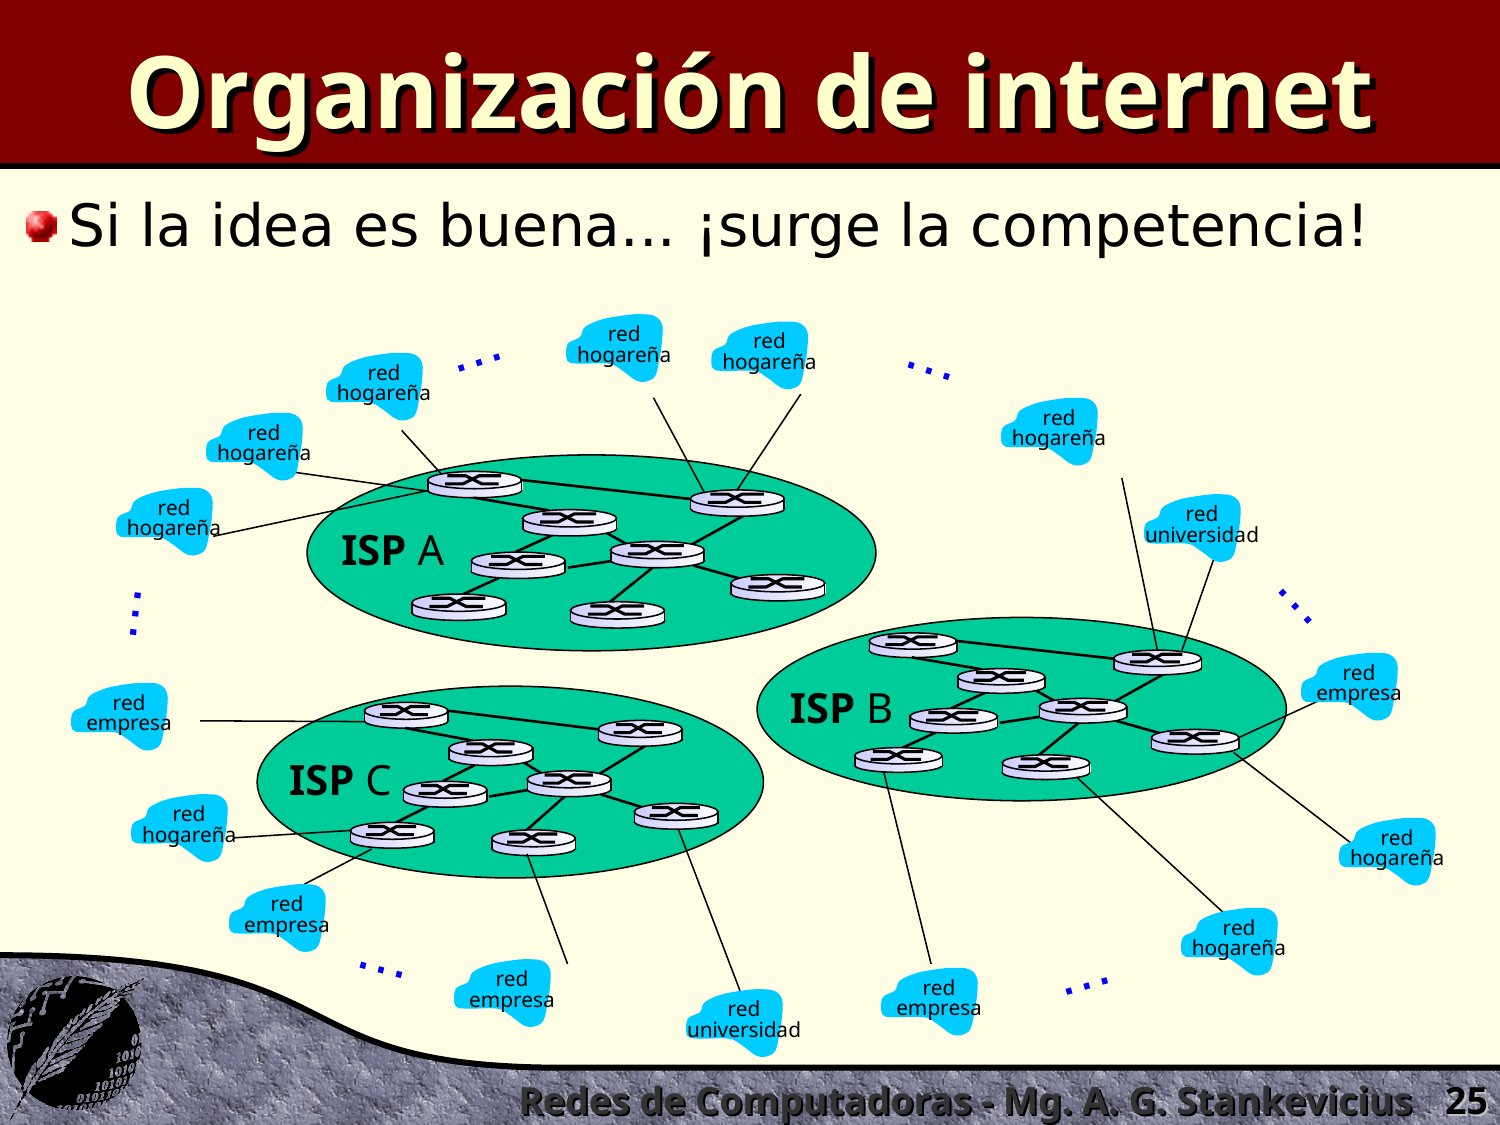

# Organización de internet
Si la idea es buena... ¡surge la competencia!
…
…
red
hogareña
red
hogareña
red
hogareña
red
hogareña
red
hogareña
red
hogareña
red
universidad
…
…
red
empresa
red
empresa
red
hogareña
red
hogareña
red
empresa
red
hogareña
…
red
empresa
…
red
empresa
red
universidad
ISP A
ISP B
ISP C
25